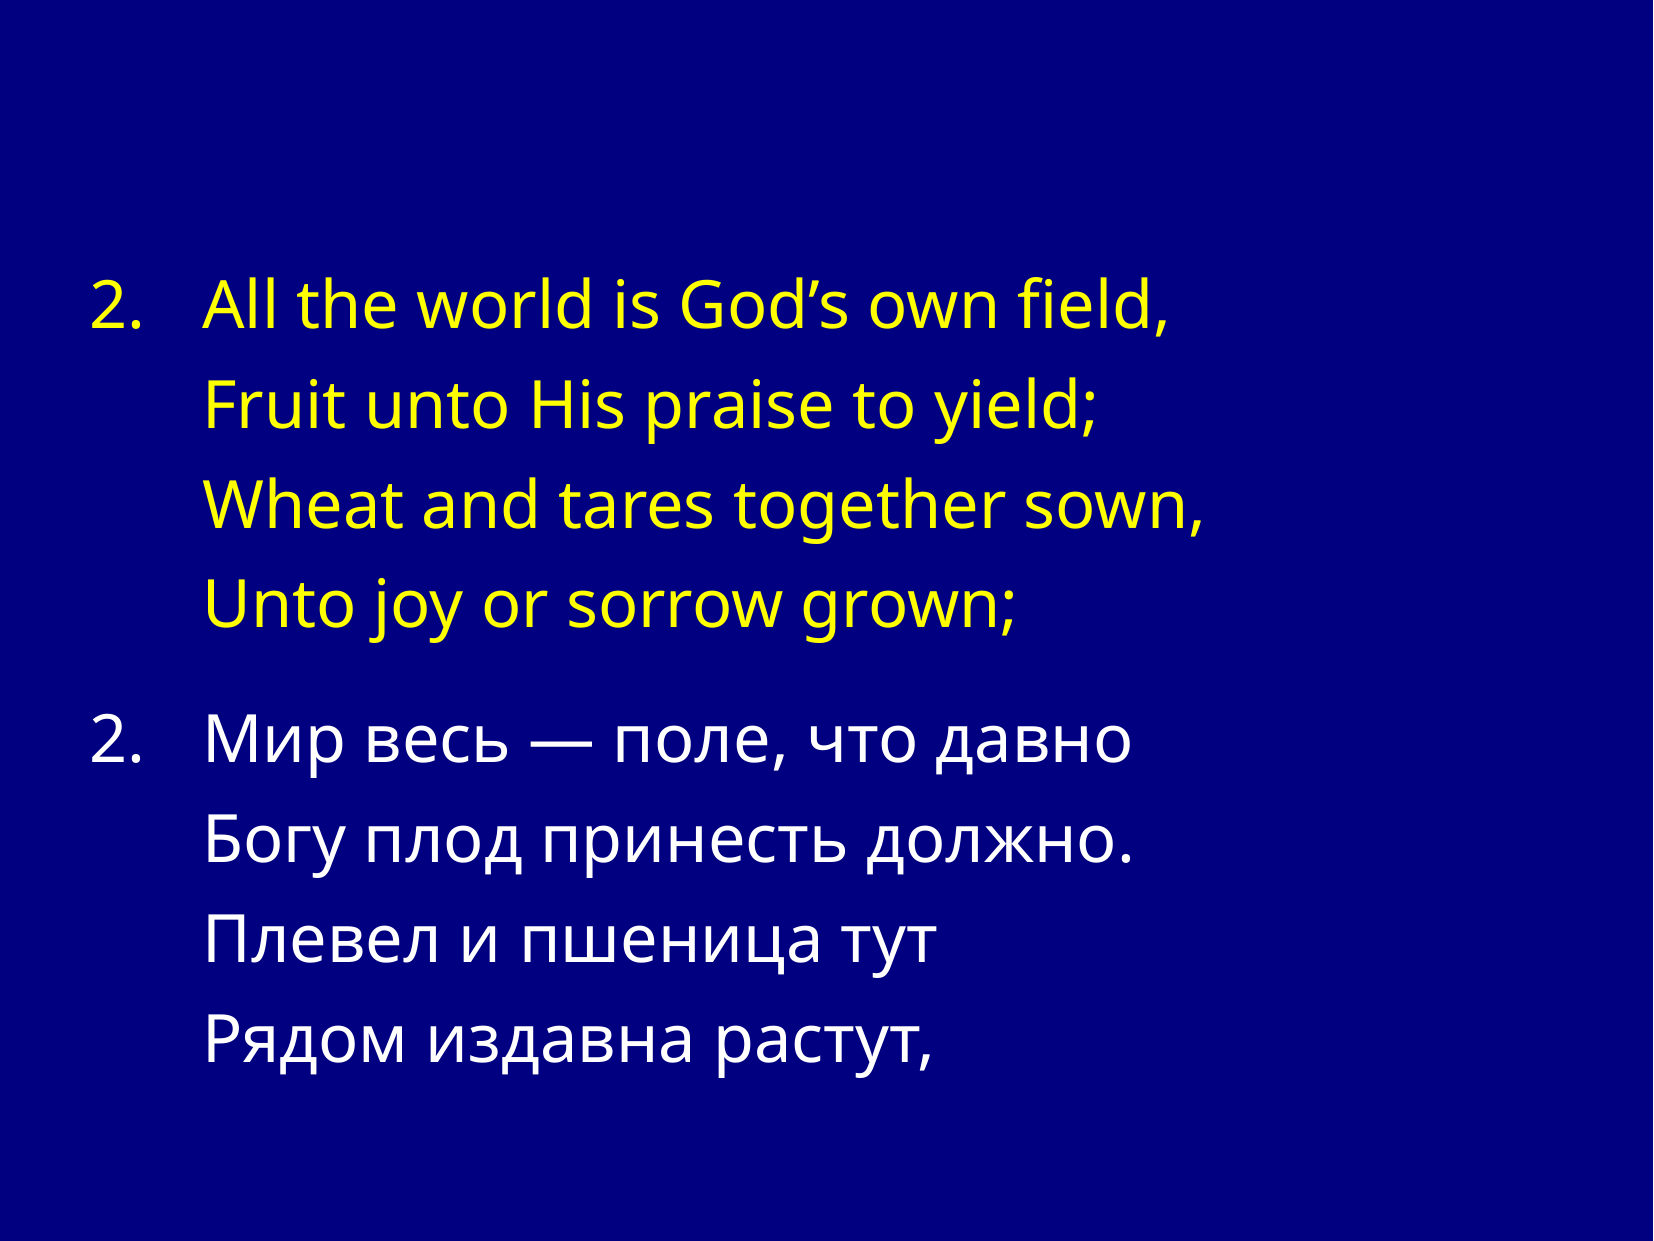

2.	All the world is God’s own field,
	Fruit unto His praise to yield;
	Wheat and tares together sown,
	Unto joy or sorrow grown;
2.	Мир весь — поле, что давно
	Богу плод принесть должно.
	Плевел и пшеница тут
	Рядом издавна растут,